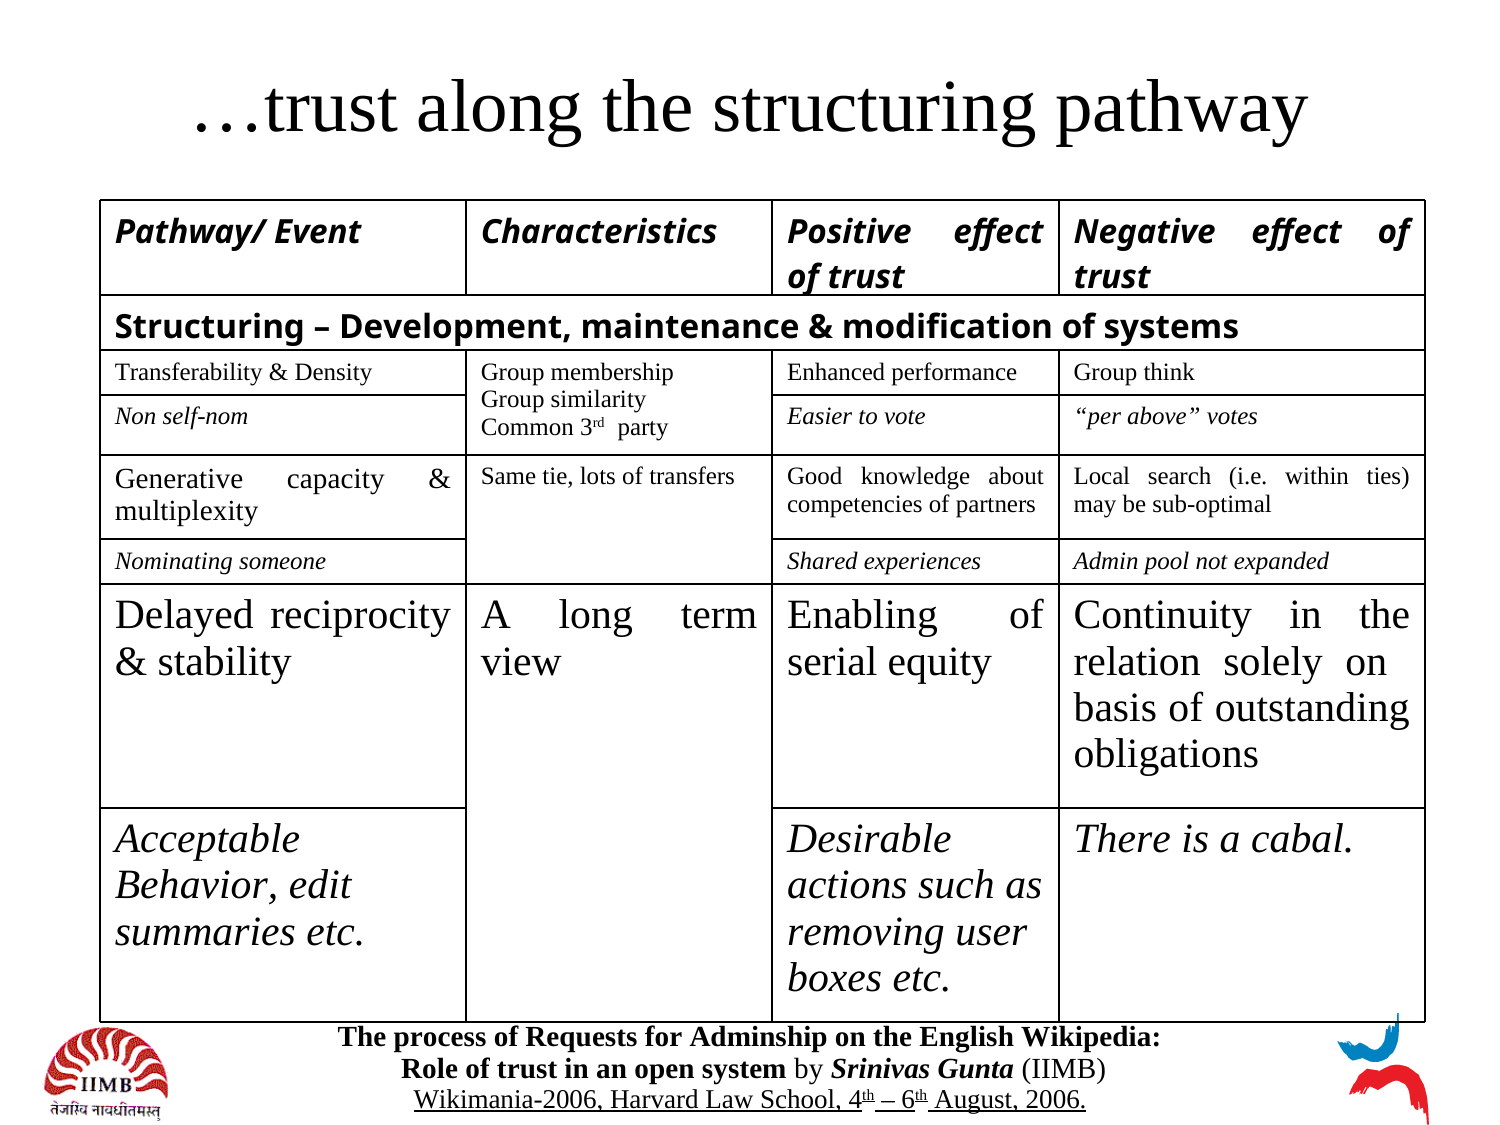

# …trust along the structuring pathway
Pathway/ Event
Characteristics
Positive effect of trust
Negative effect of trust
Structuring – Development, maintenance & modification of systems
Transferability & Density
Group membership
Group similarity
Common 3rd party
Enhanced performance
Group think
Non self-nom
Easier to vote
“per above” votes
Generative capacity & multiplexity
Same tie, lots of transfers
Good knowledge about competencies of partners
Local search (i.e. within ties) may be sub-optimal
Nominating someone
Shared experiences
Admin pool not expanded
Delayed reciprocity & stability
A long term view
Enabling of serial equity
Continuity in the relation solely on basis of outstanding obligations
Acceptable Behavior, edit summaries etc.
Desirable actions such as removing user boxes etc.
There is a cabal.